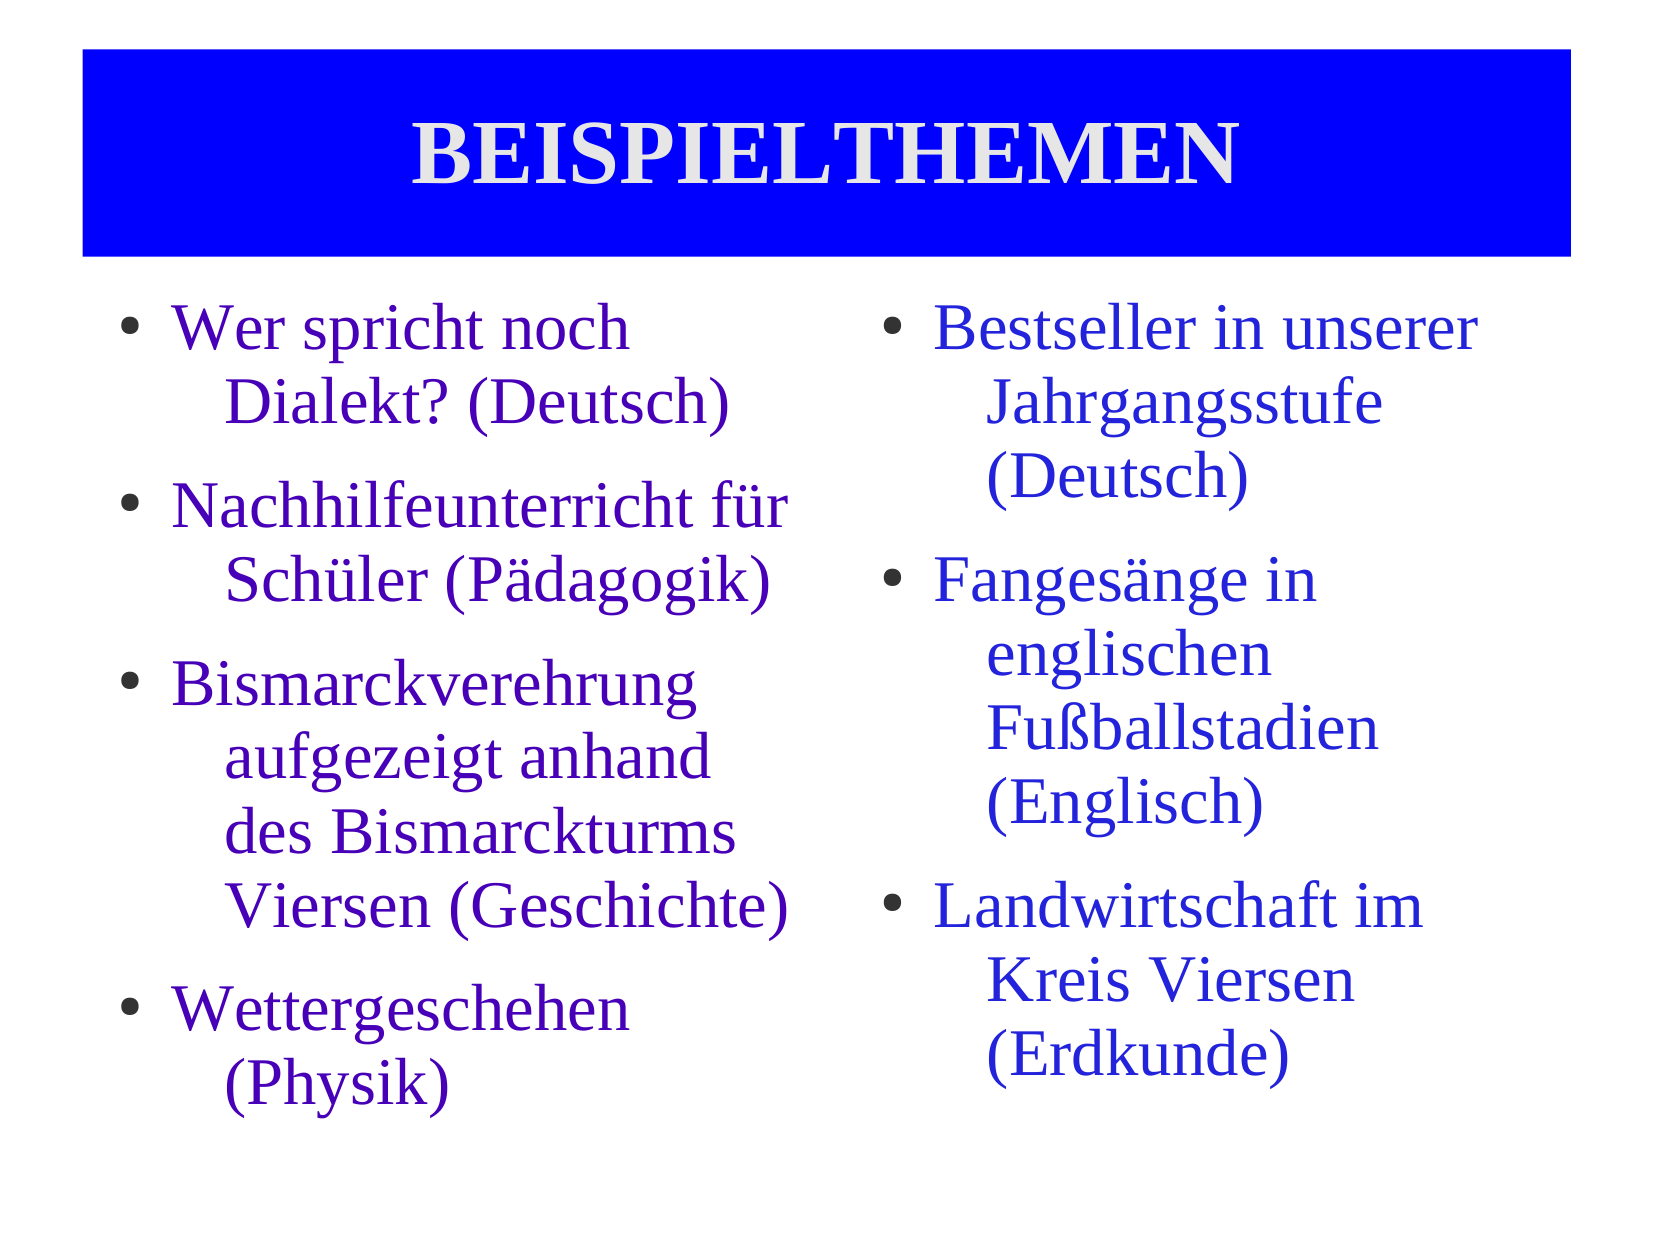

# BEISPIELTHEMEN
Wer spricht noch Dialekt? (Deutsch)
Nachhilfeunterricht für Schüler (Pädagogik)
Bismarckverehrung aufgezeigt anhand des Bismarckturms Viersen (Geschichte)
Wettergeschehen (Physik)
Bestseller in unserer Jahrgangsstufe (Deutsch)
Fangesänge in englischen Fußballstadien (Englisch)
Landwirtschaft im Kreis Viersen (Erdkunde)